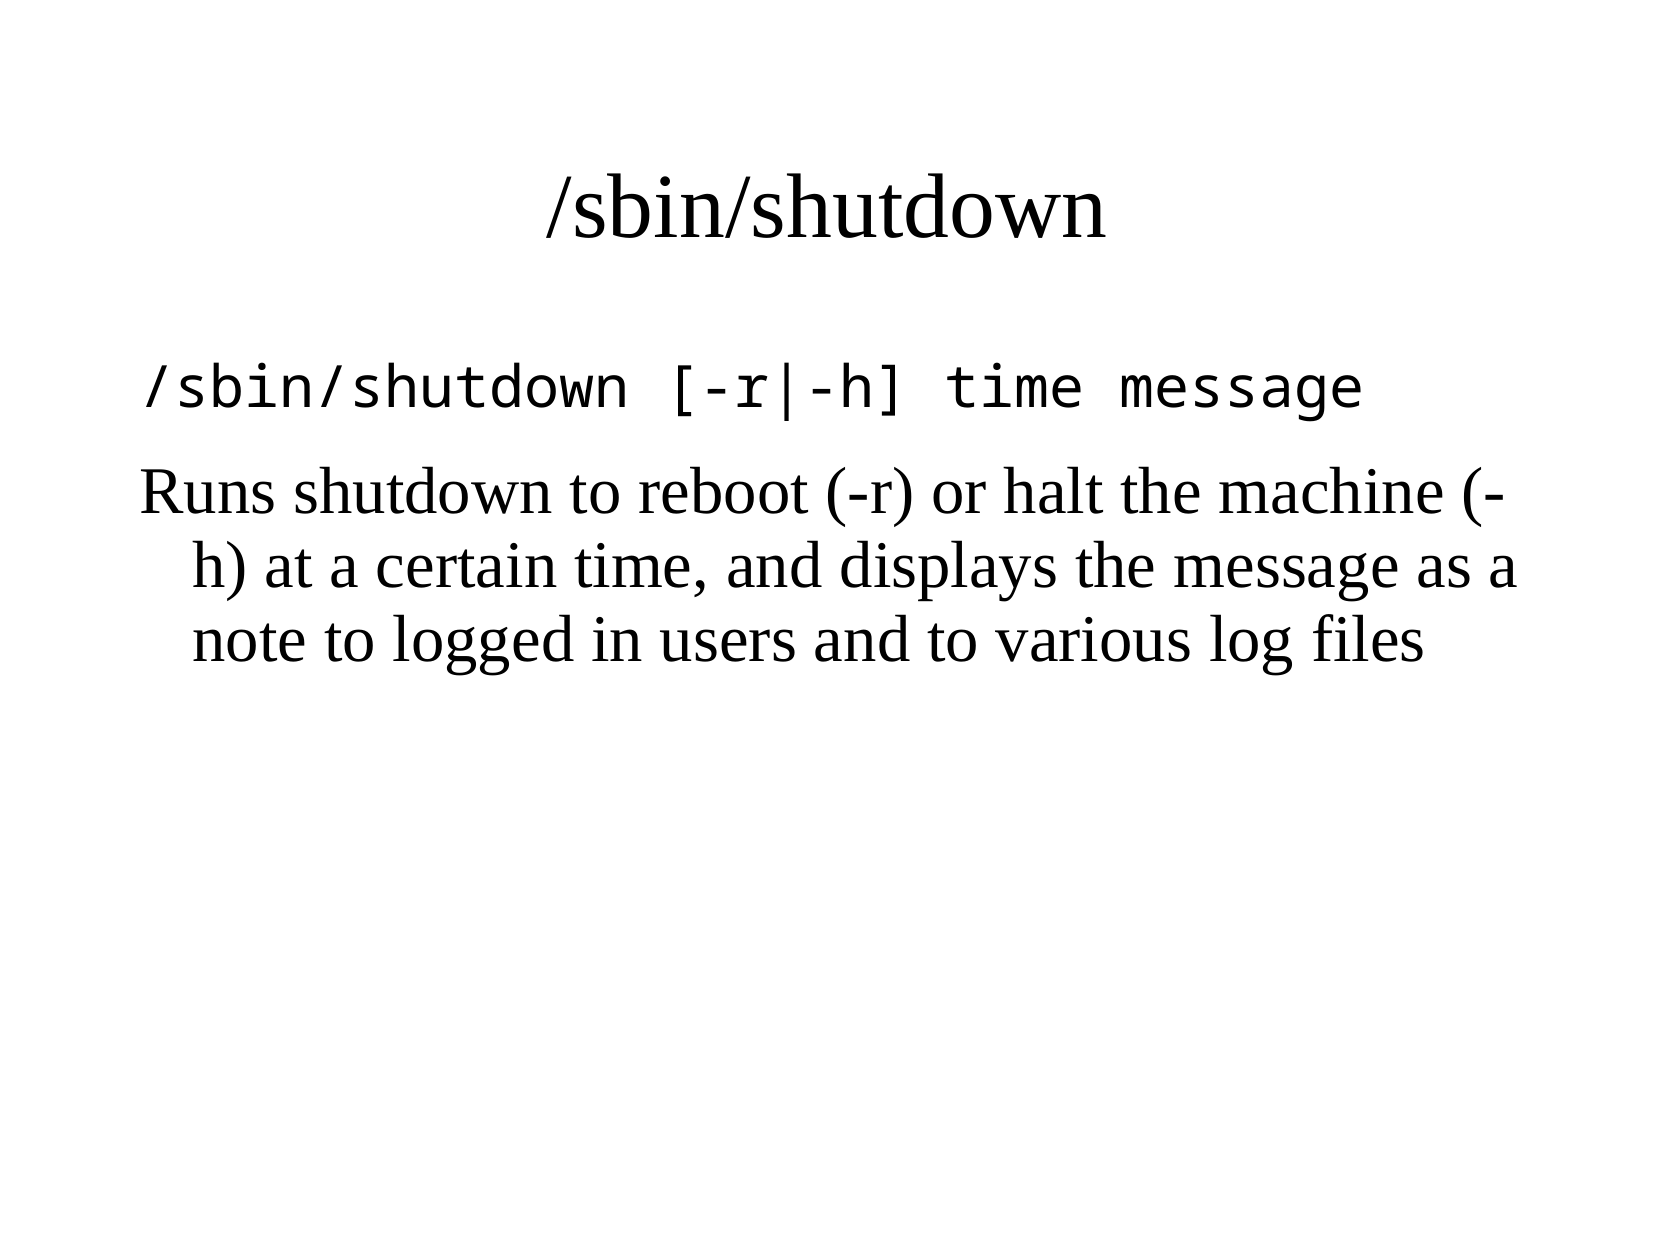

# /sbin/shutdown
/sbin/shutdown [-r|-h] time message
Runs shutdown to reboot (-r) or halt the machine (-h) at a certain time, and displays the message as a note to logged in users and to various log files